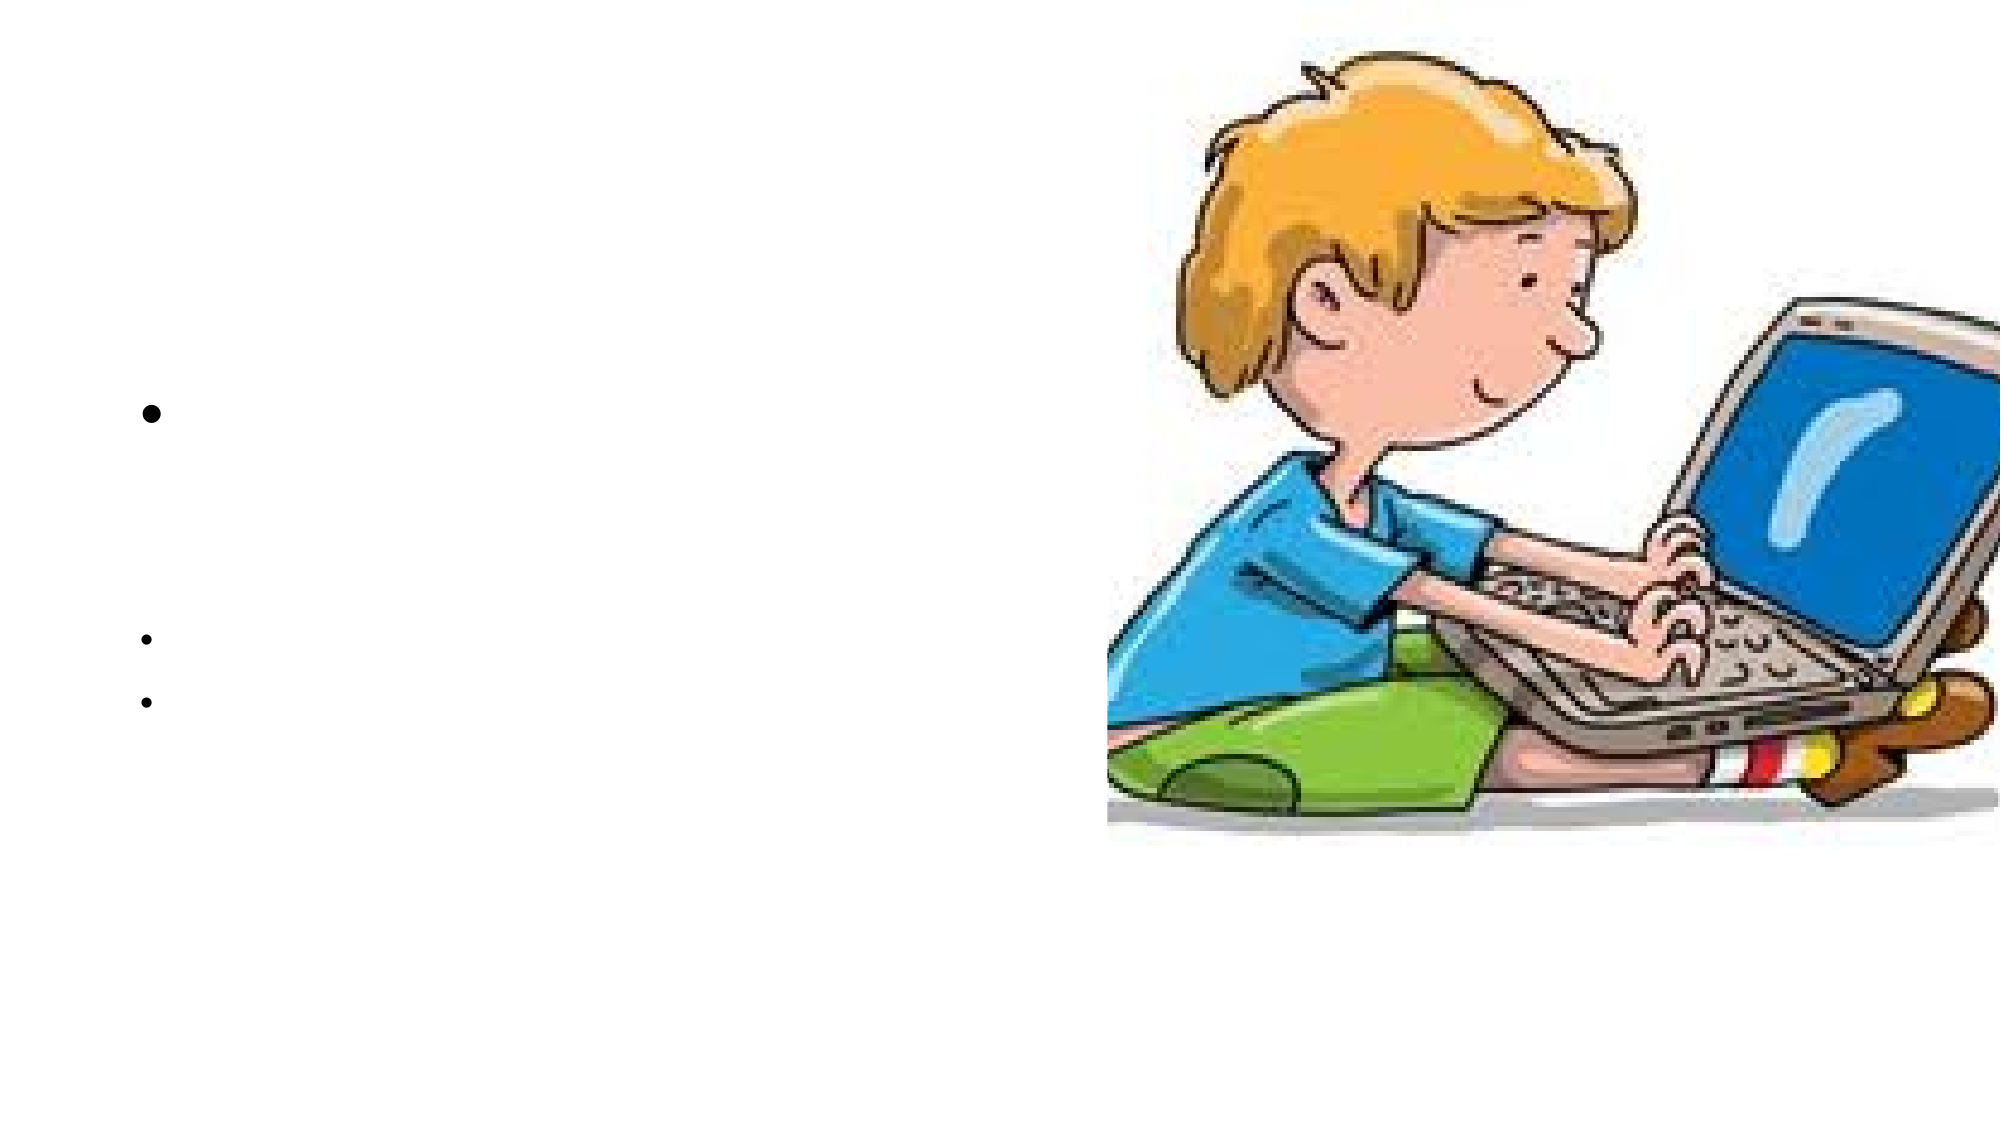

# PO TRZECIE:
Korzystaj z mocnych haseł i stosuj unikatowe hasła do różnych systemów